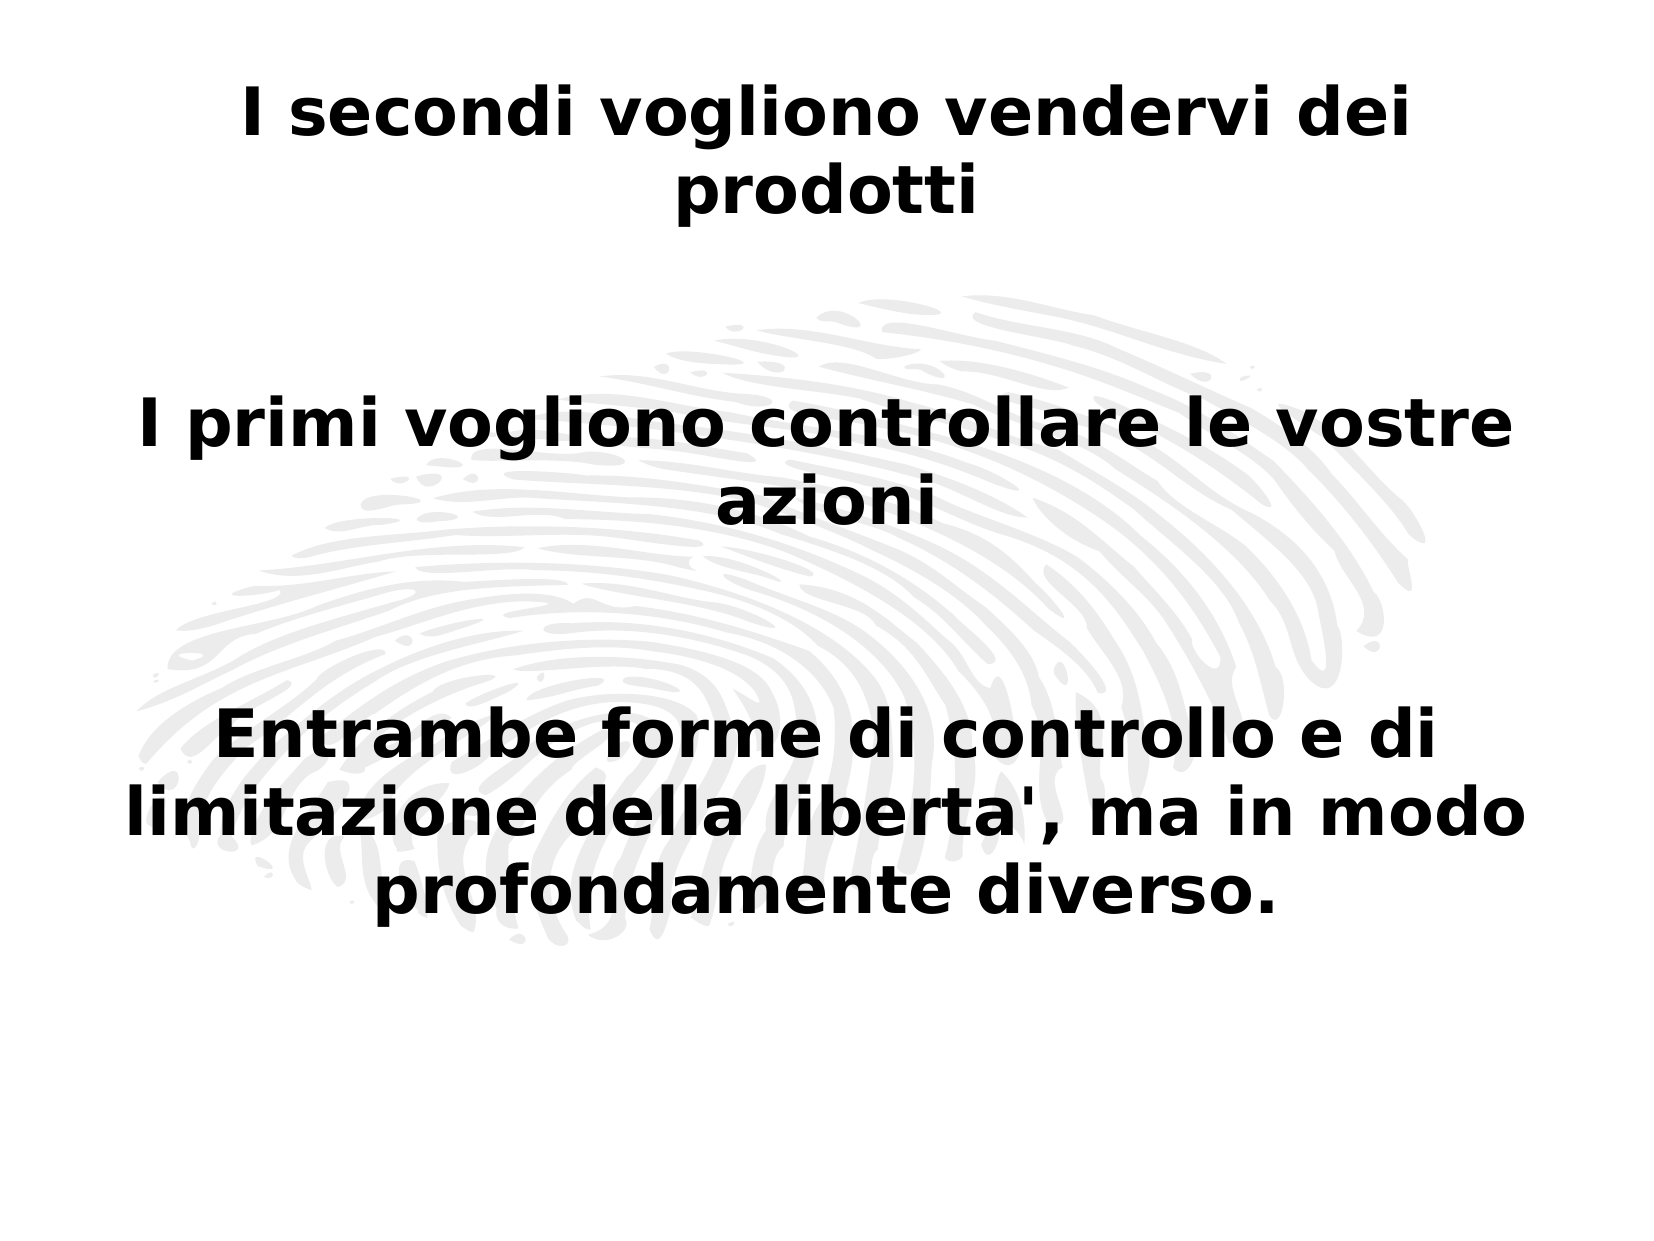

# I secondi vogliono vendervi dei prodotti
I primi vogliono controllare le vostre azioni
Entrambe forme di controllo e di limitazione della liberta', ma in modo profondamente diverso.